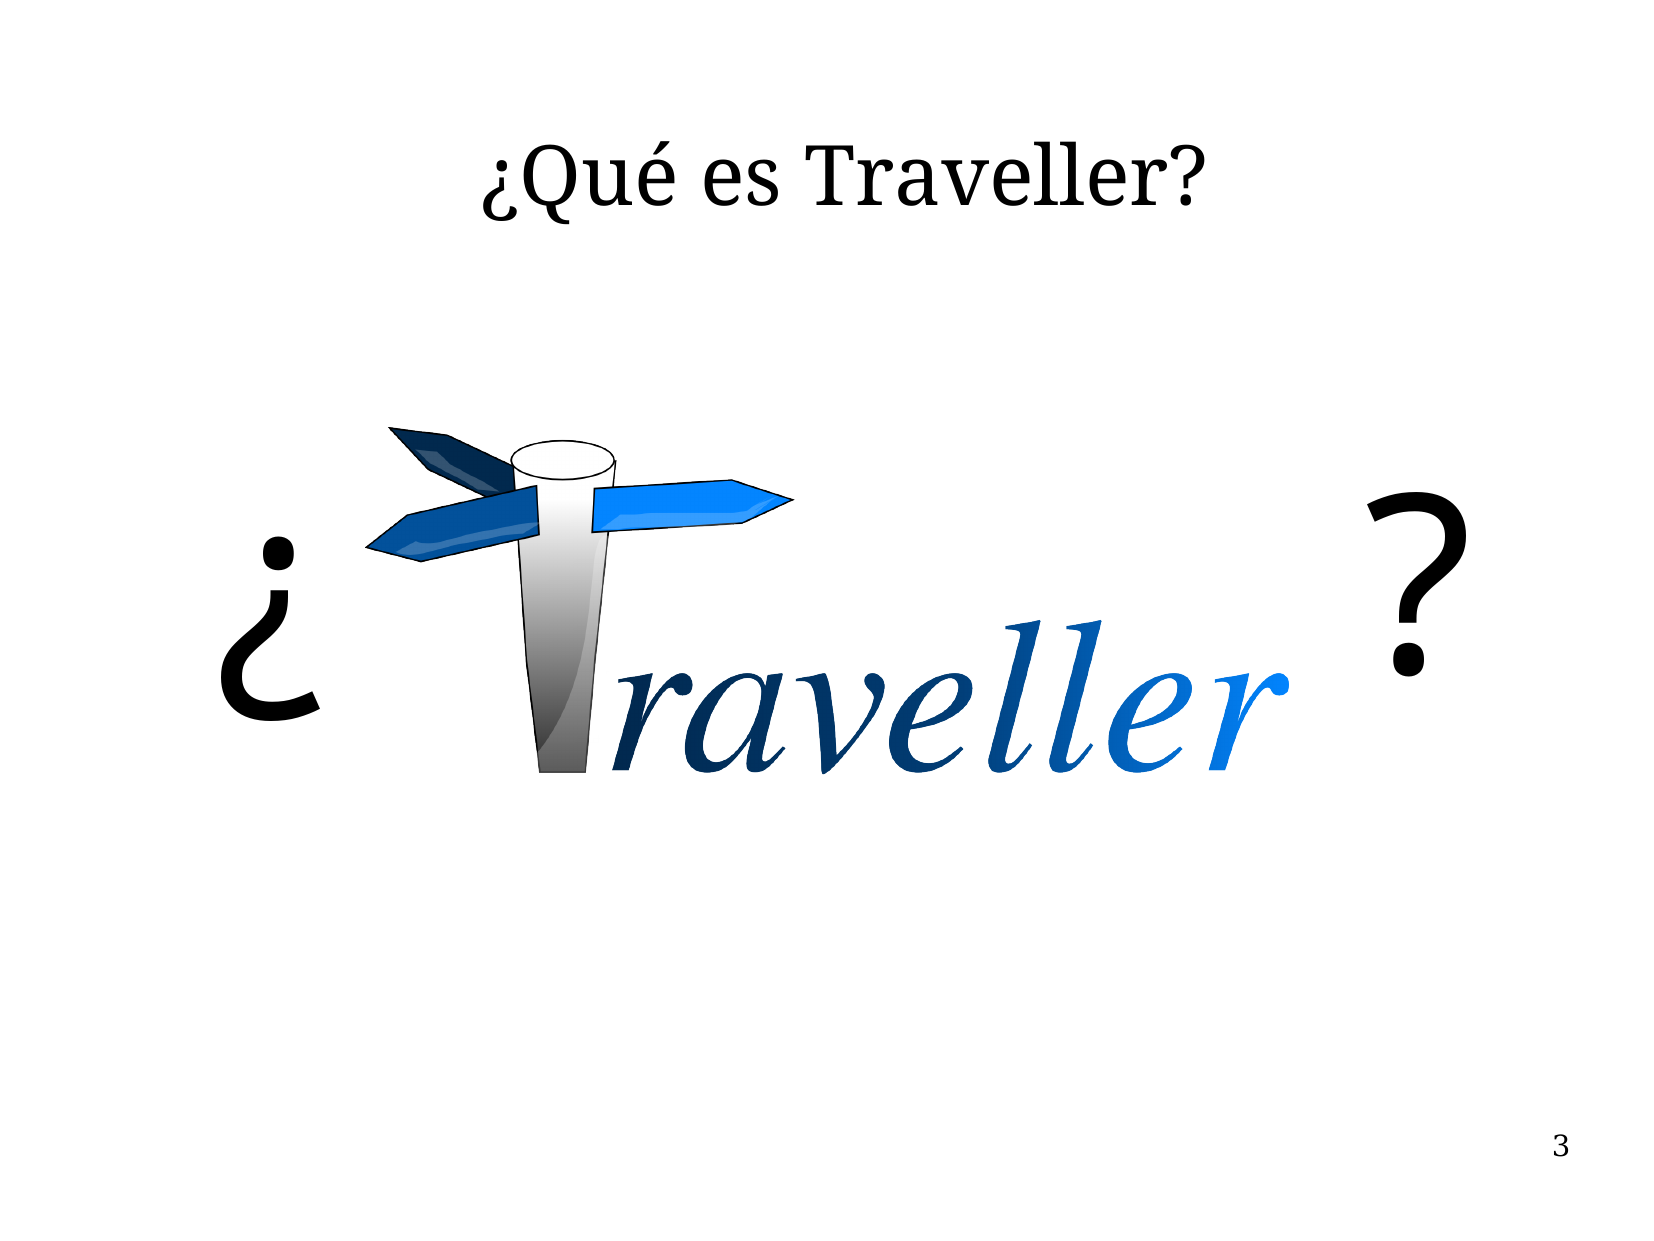

# ¿Qué es Traveller?
¿ ?
3